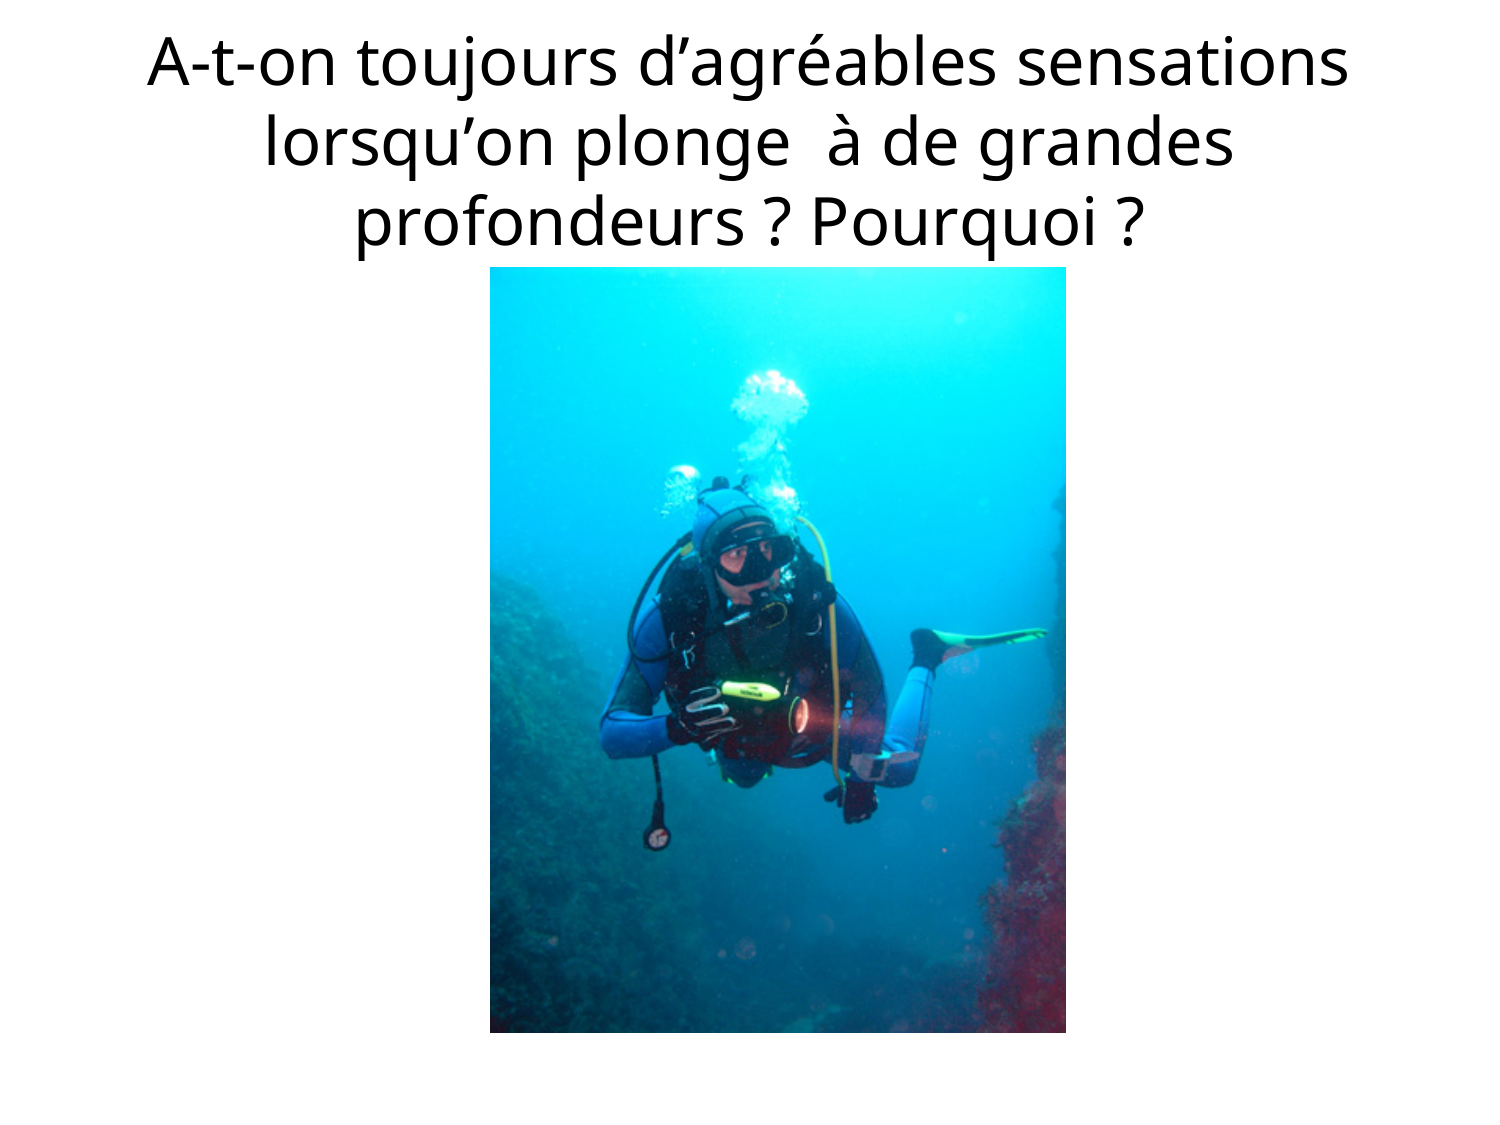

# A-t-on toujours d’agréables sensations lorsqu’on plonge à de grandes profondeurs ? Pourquoi ?